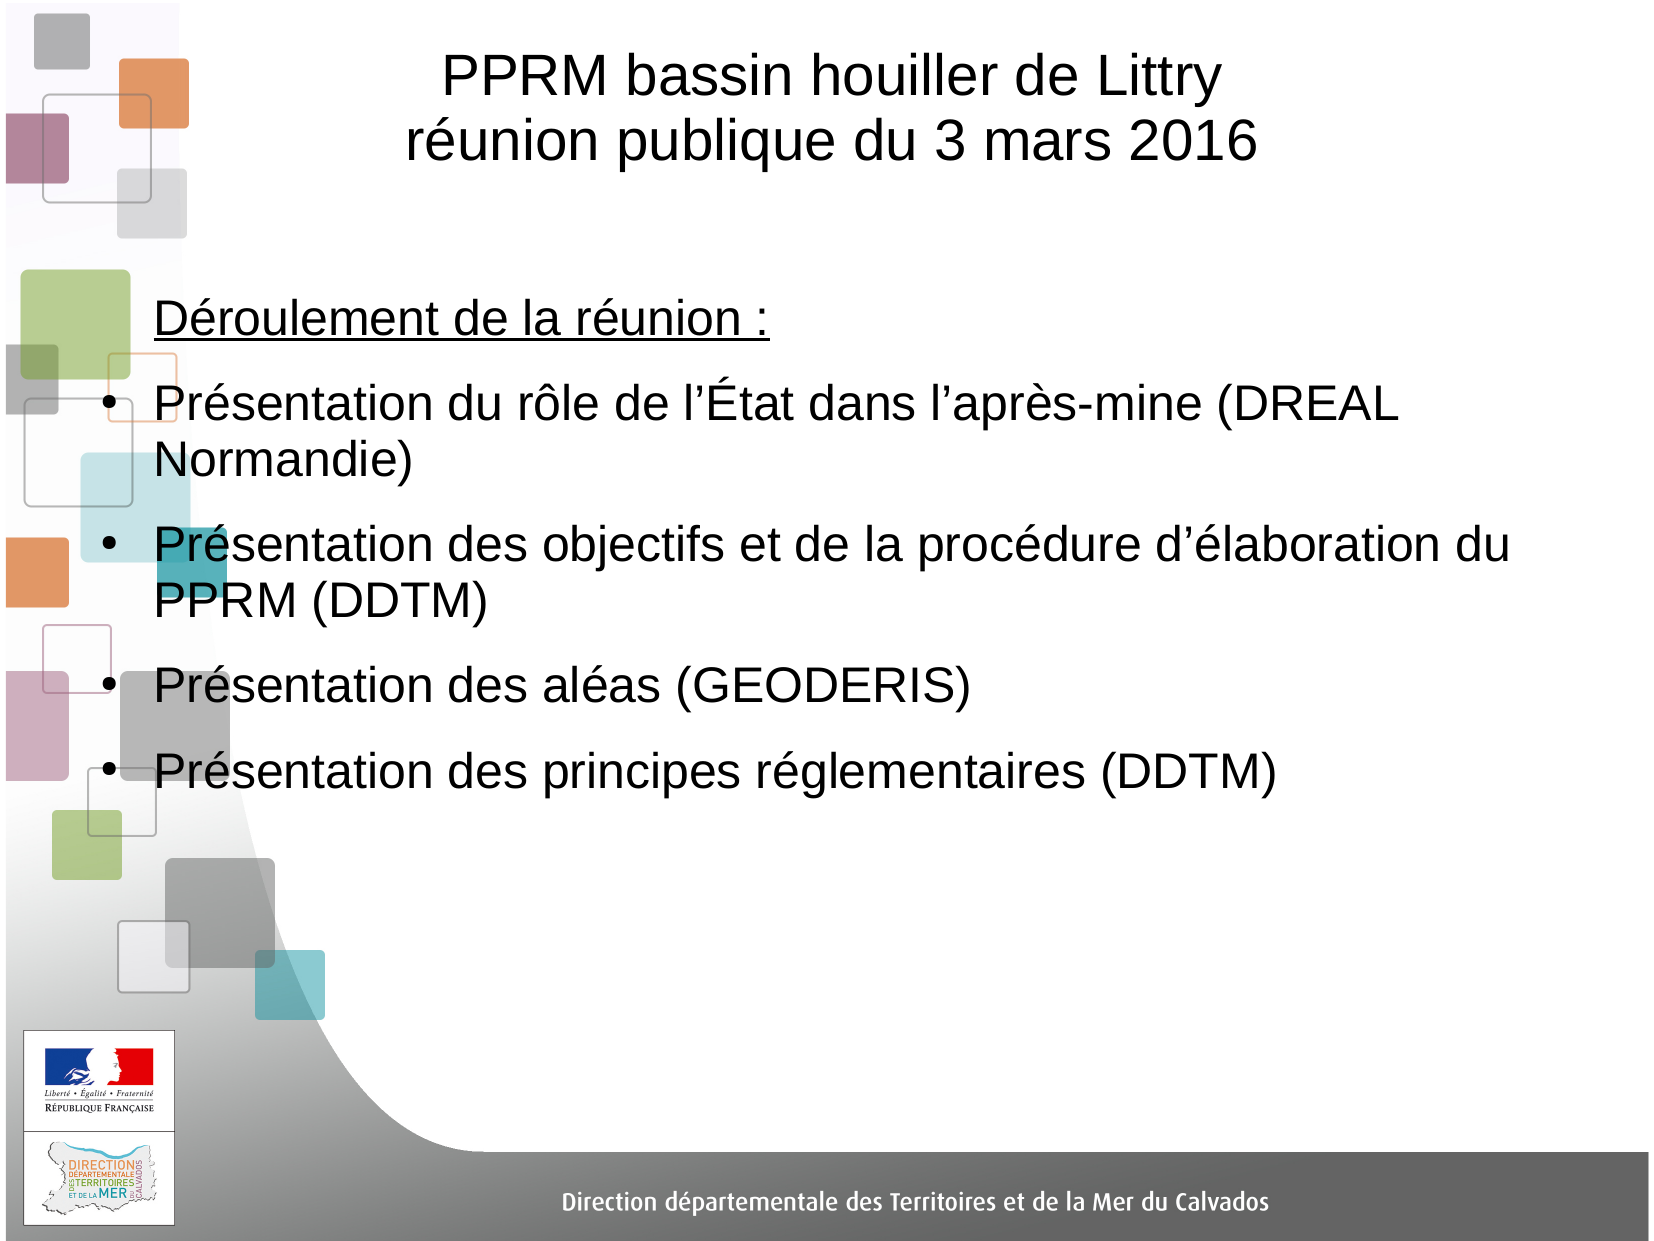

PPRM bassin houiller de Littry
réunion publique du 3 mars 2016
# Déroulement de la réunion :
Présentation du rôle de l’État dans l’après-mine (DREAL Normandie)
Présentation des objectifs et de la procédure d’élaboration du PPRM (DDTM)
Présentation des aléas (GEODERIS)
Présentation des principes réglementaires (DDTM)